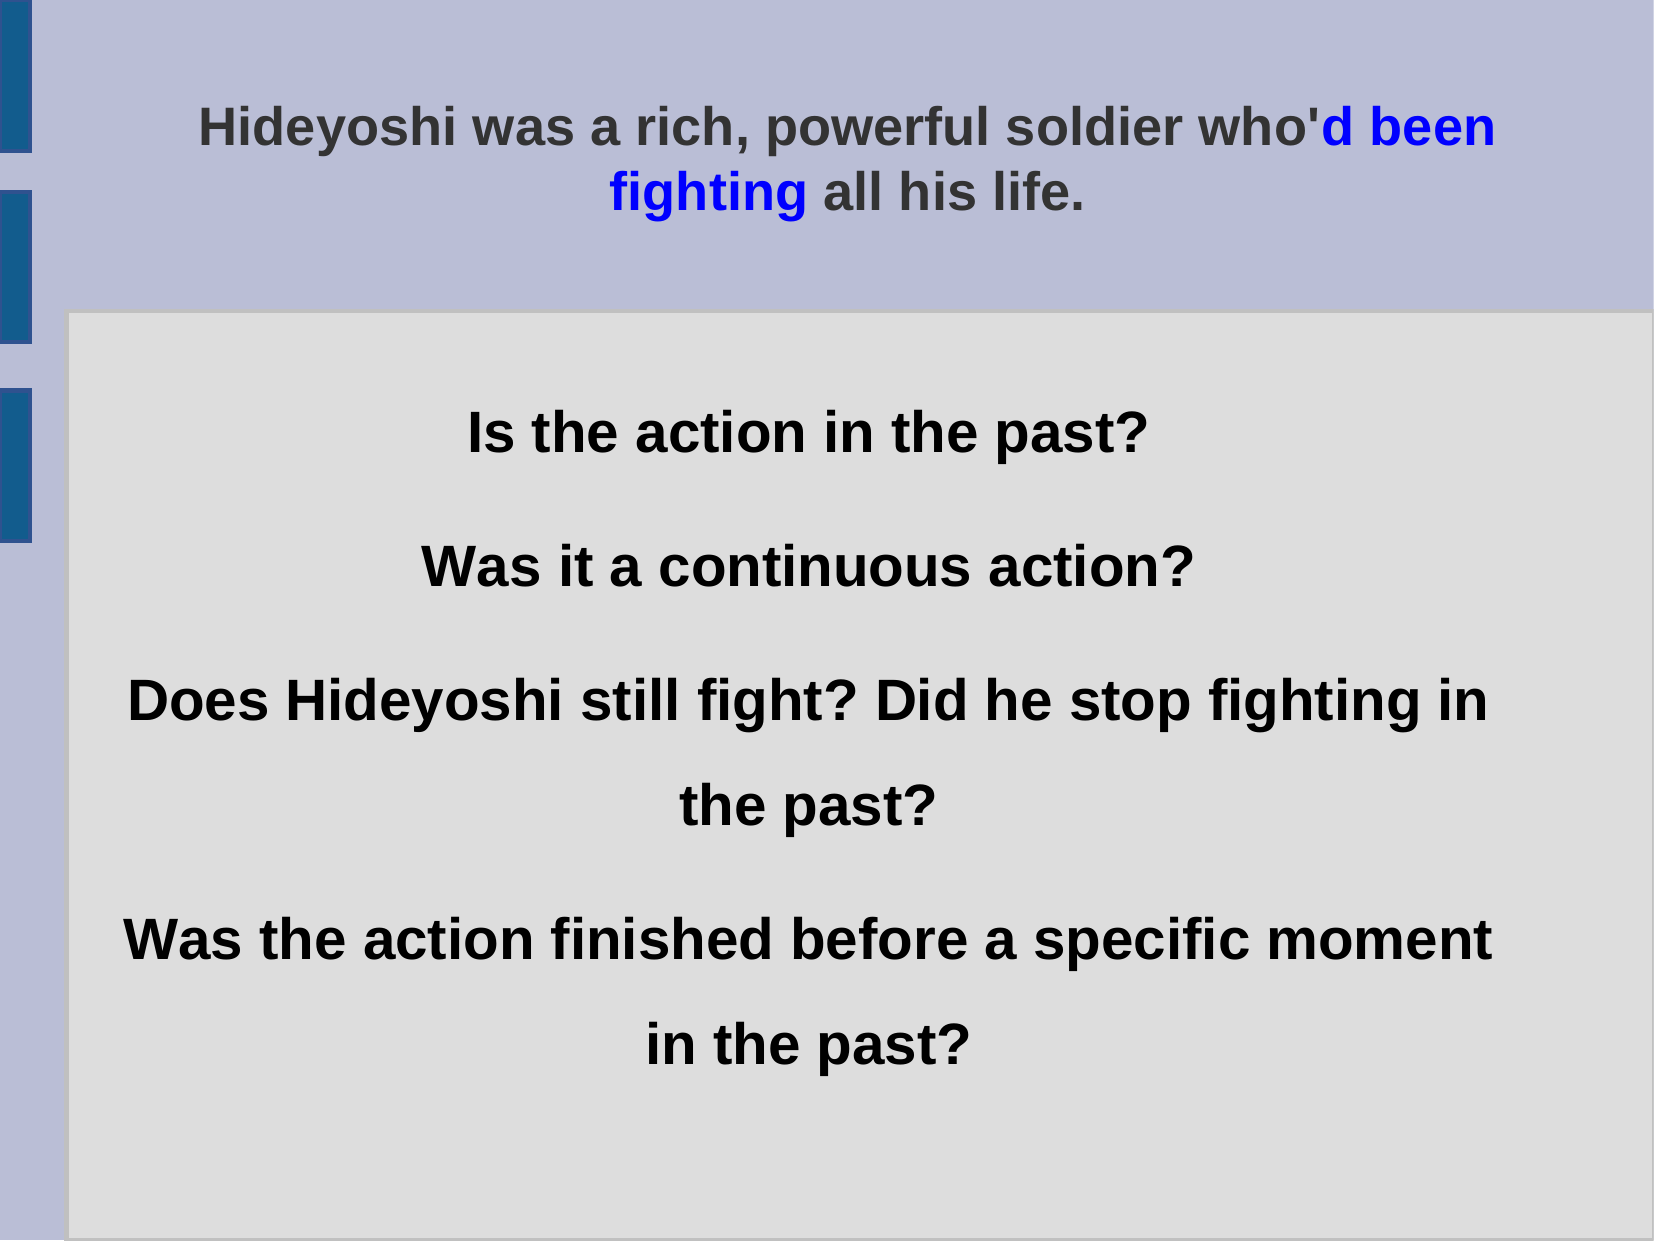

# Hideyoshi was a rich, powerful soldier who'd been fighting all his life.
Is the action in the past?
Was it a continuous action?
Does Hideyoshi still fight? Did he stop fighting in the past?
Was the action finished before a specific moment in the past?